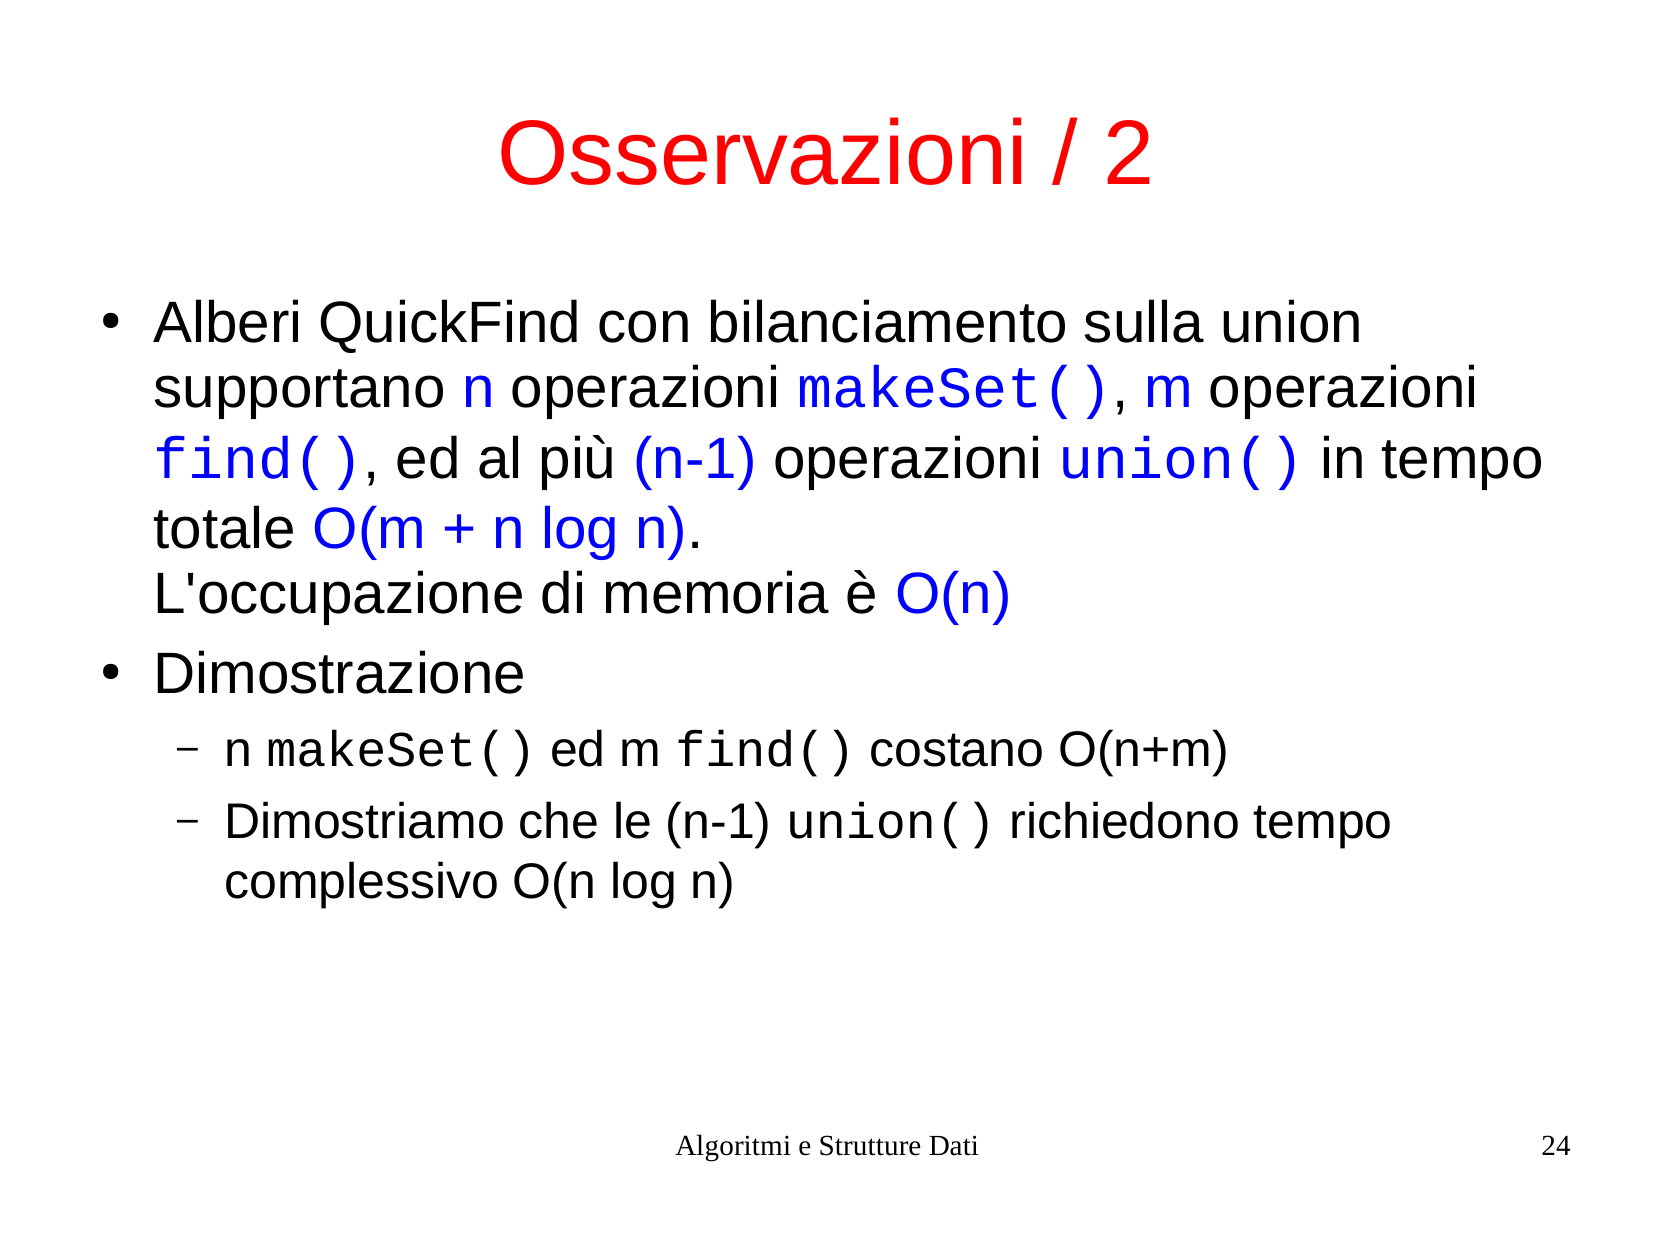

# Osservazioni / 2
Alberi QuickFind con bilanciamento sulla union supportano n operazioni makeSet(), m operazioni find(), ed al più (n-1) operazioni union() in tempo totale O(m + n log n).
L'occupazione di memoria è O(n)
Dimostrazione
n makeSet() ed m find() costano O(n+m)
Dimostriamo che le (n-1) union() richiedono tempo complessivo O(n log n)
Algoritmi e Strutture Dati
24